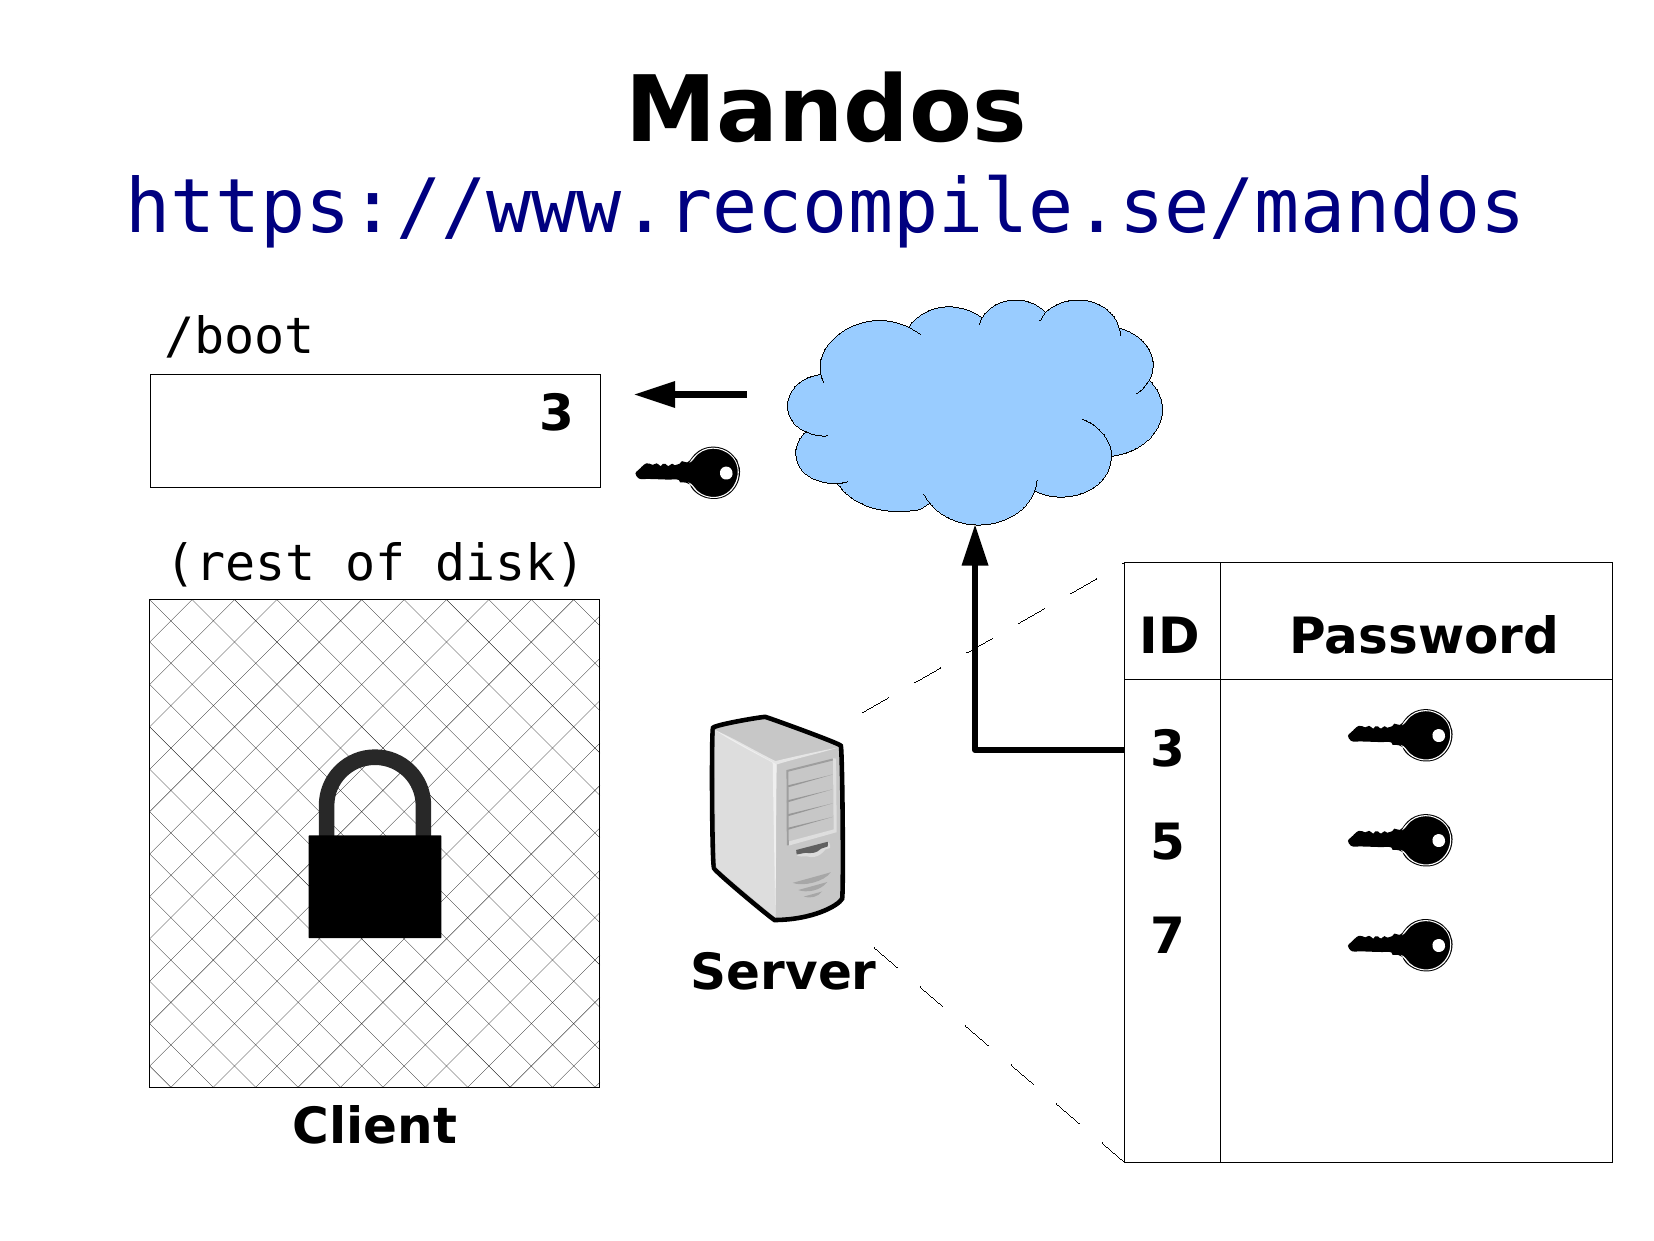

# Mandos https://www.recompile.se/mandos
/boot
3
(rest of disk)
ID
Password
3
5
7
Server
Client